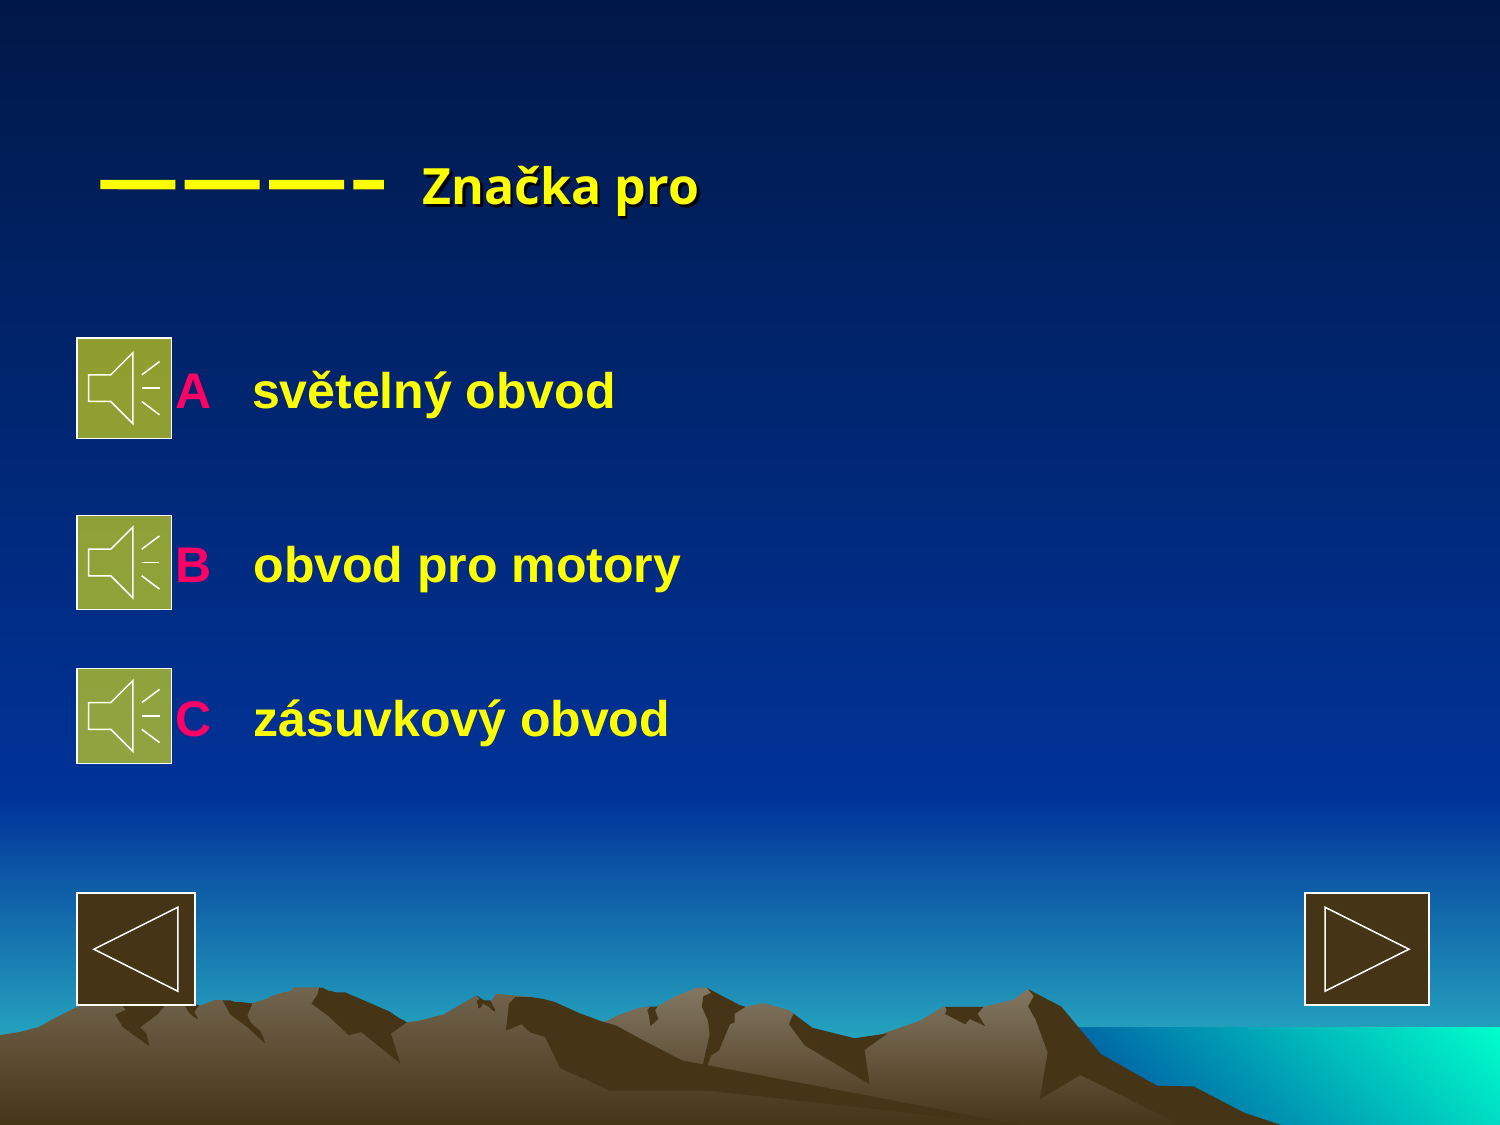

# Značka pro
 A světelný obvod
 B obvod pro motory
 C zásuvkový obvod